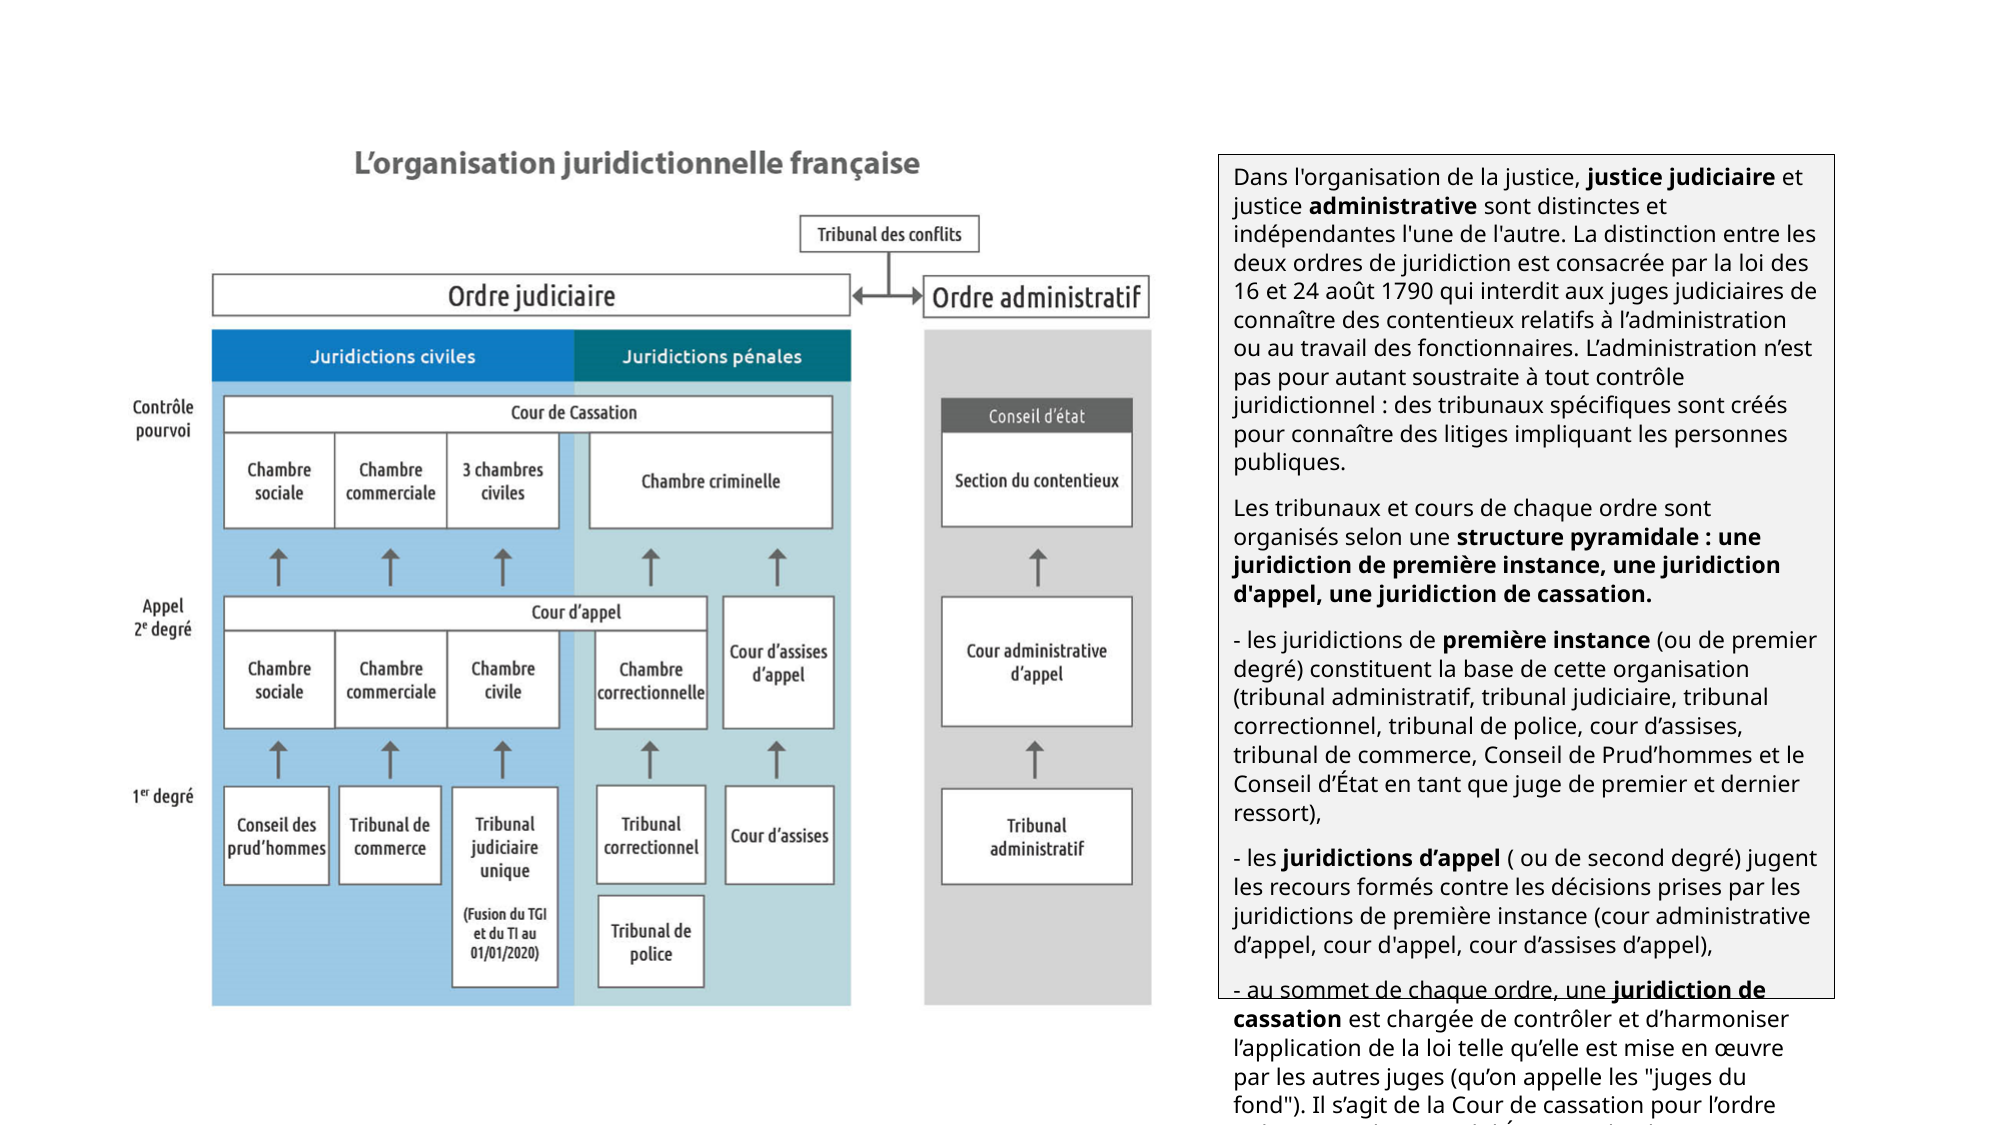

Dans l'organisation de la justice, justice judiciaire et justice administrative sont distinctes et indépendantes l'une de l'autre. La distinction entre les deux ordres de juridiction est consacrée par la loi des 16 et 24 août 1790 qui interdit aux juges judiciaires de connaître des contentieux relatifs à l’administration ou au travail des fonctionnaires. L’administration n’est pas pour autant soustraite à tout contrôle juridictionnel : des tribunaux spécifiques sont créés pour connaître des litiges impliquant les personnes publiques.
Les tribunaux et cours de chaque ordre sont organisés selon une structure pyramidale : une juridiction de première instance, une juridiction d'appel, une juridiction de cassation.
- les juridictions de première instance (ou de premier degré) constituent la base de cette organisation (tribunal administratif, tribunal judiciaire, tribunal correctionnel, tribunal de police, cour d’assises, tribunal de commerce, Conseil de Prud’hommes et le Conseil d’État en tant que juge de premier et dernier ressort),
- les juridictions d’appel ( ou de second degré) jugent les recours formés contre les décisions prises par les juridictions de première instance (cour administrative d’appel, cour d'appel, cour d’assises d’appel),
- au sommet de chaque ordre, une juridiction de cassation est chargée de contrôler et d’harmoniser l’application de la loi telle qu’elle est mise en œuvre par les autres juges (qu’on appelle les "juges du fond"). Il s’agit de la Cour de cassation pour l’ordre judiciaire et du Conseil d’État pour l’ordre administratif.